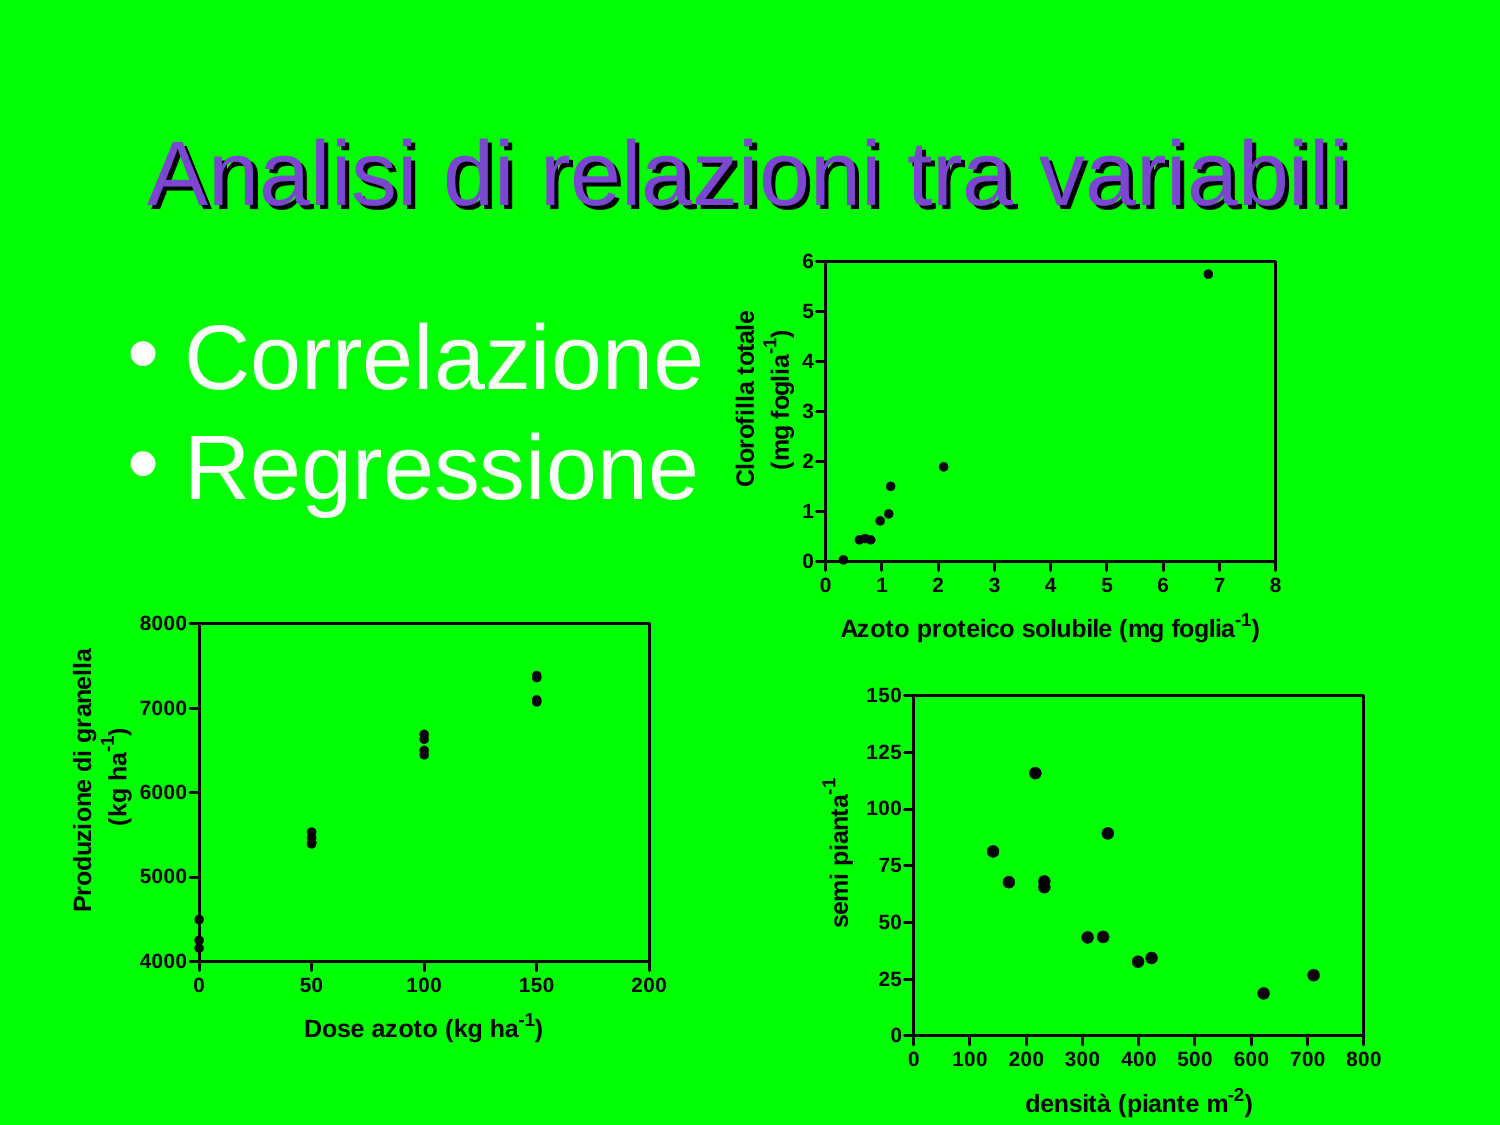

# Analisi di relazioni tra variabili
 Correlazione
 Regressione